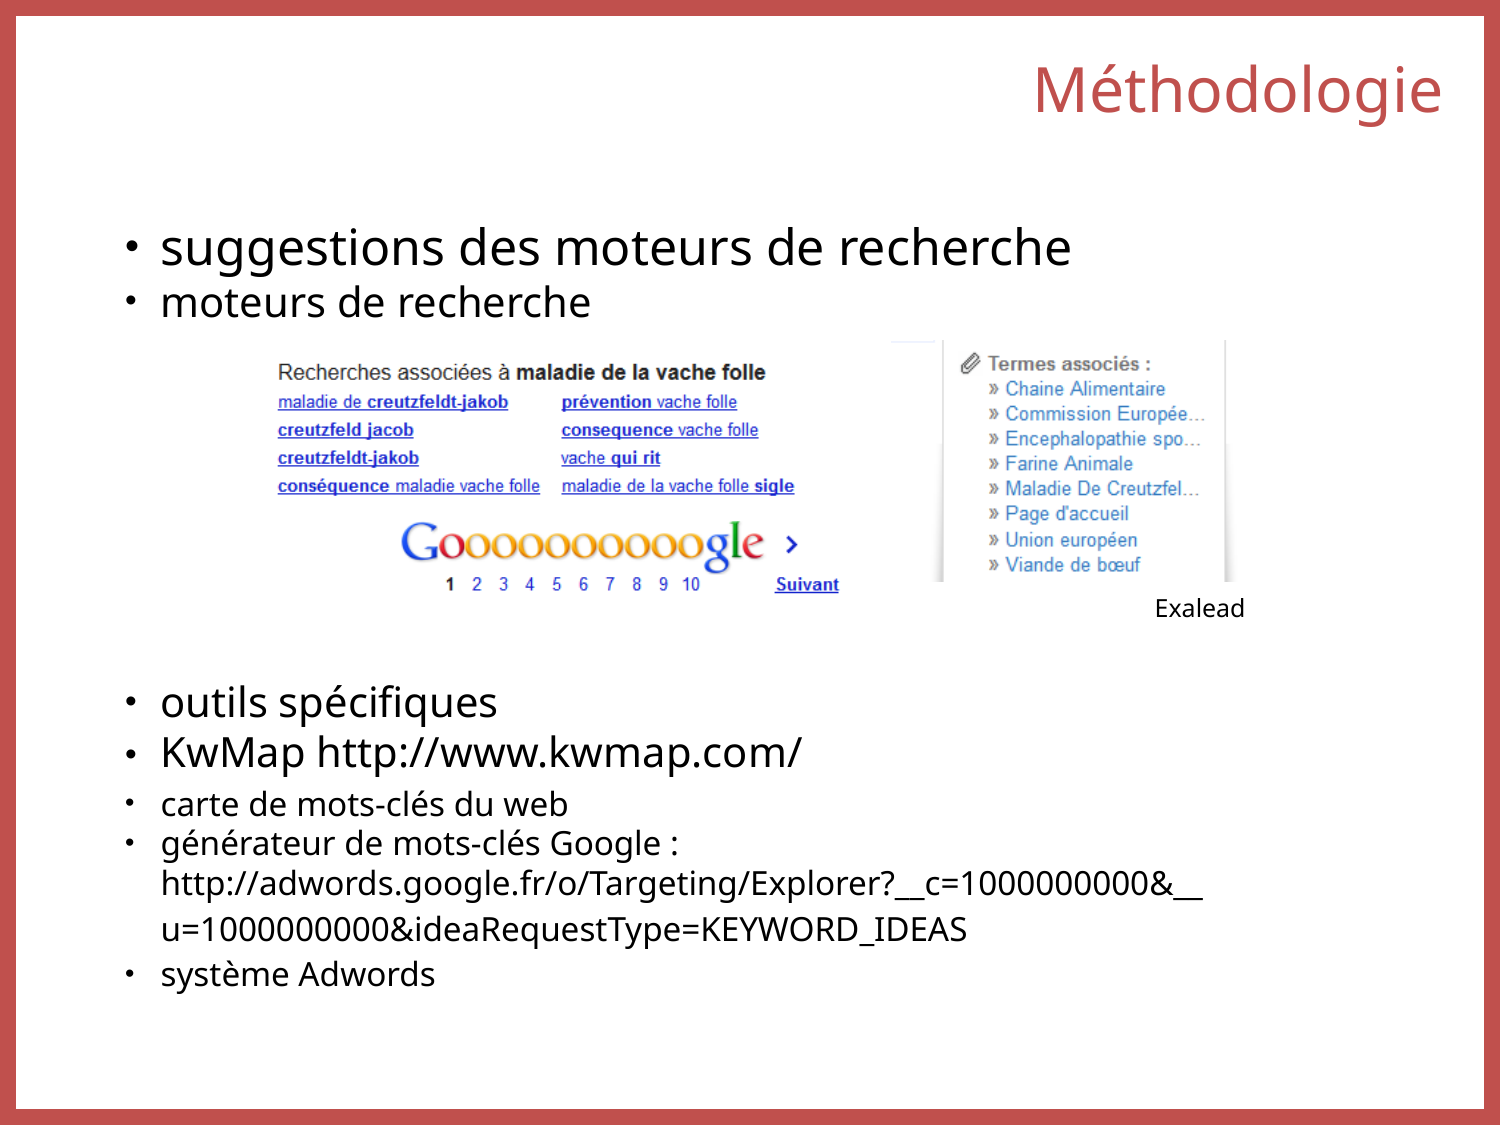

Méthodologie
suggestions des moteurs de recherche
moteurs de recherche
outils spécifiques
KwMap http://www.kwmap.com/
carte de mots-clés du web
générateur de mots-clés Google : http://adwords.google.fr/o/Targeting/Explorer?__c=1000000000&__u=1000000000&ideaRequestType=KEYWORD_IDEAS
système Adwords
Exalead